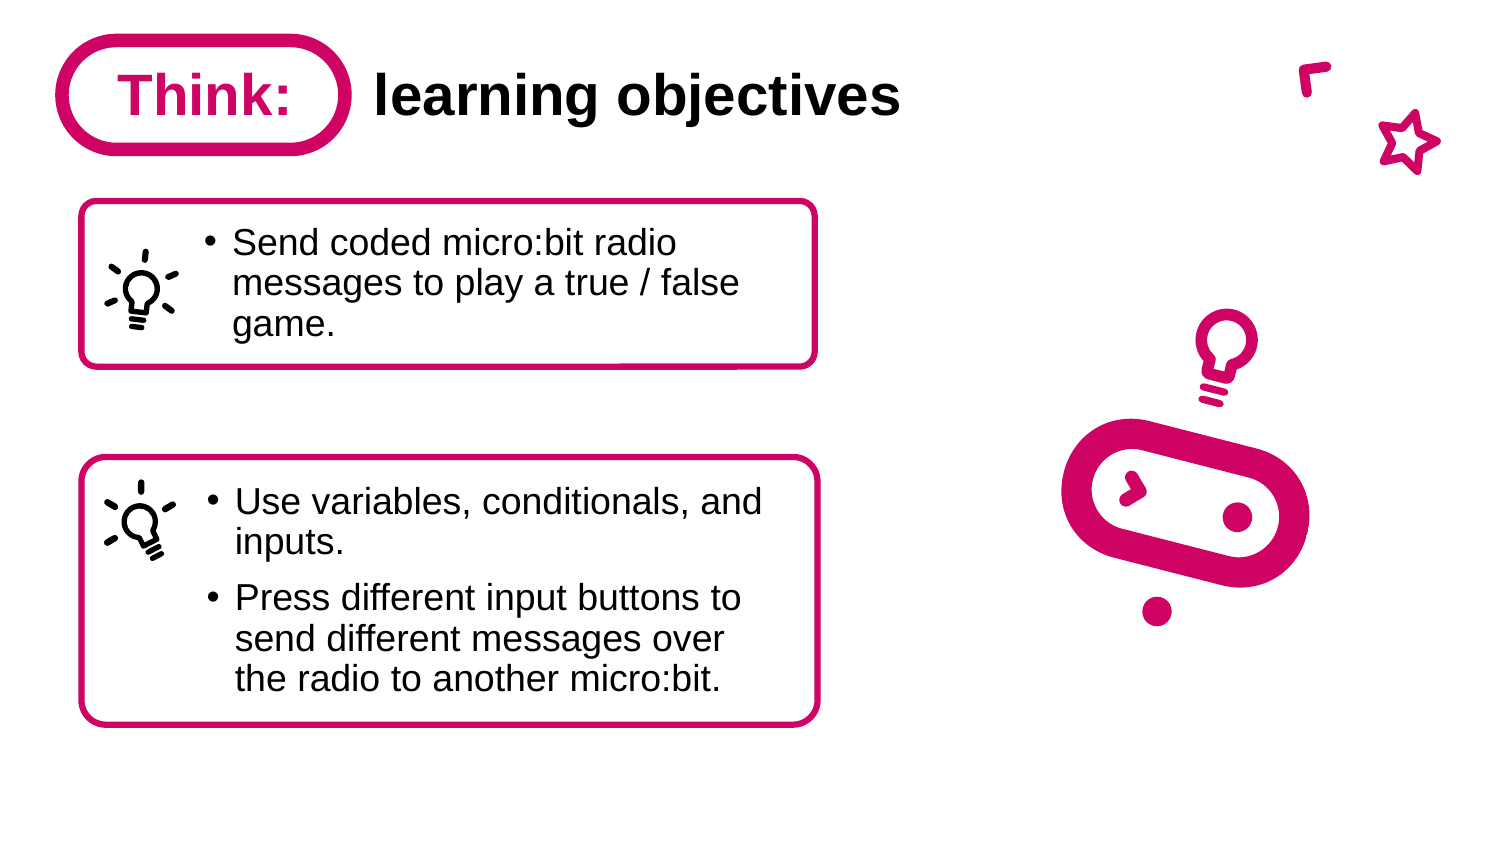

# Think: learning objectives
Send coded micro:bit radio messages to play a true / false game.
Use variables, conditionals, and inputs.
Press different input buttons to send different messages over the radio to another micro:bit.